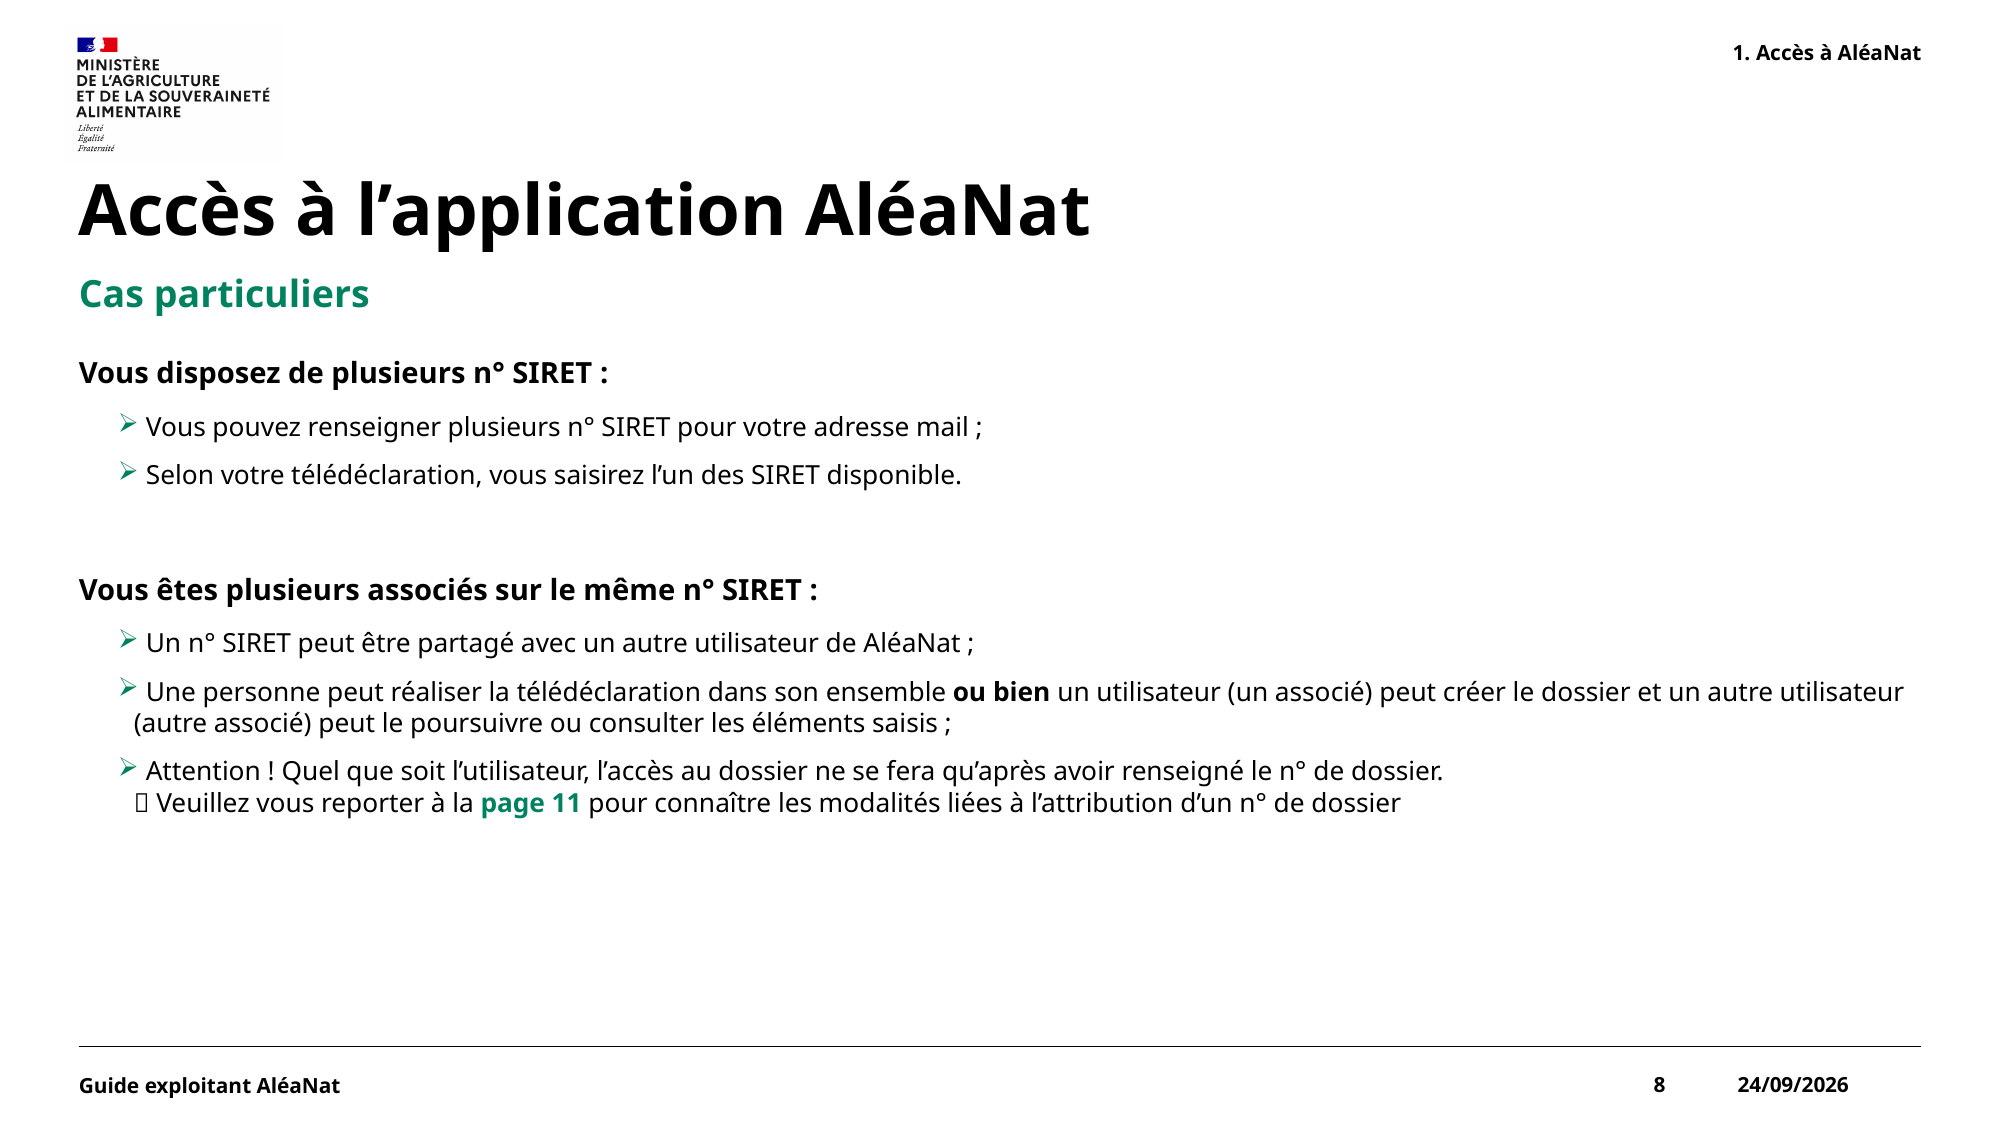

Accès à AléaNat
# Accès à l’application AléaNat
Cas particuliers
Vous disposez de plusieurs n° SIRET :
 Vous pouvez renseigner plusieurs n° SIRET pour votre adresse mail ;
 Selon votre télédéclaration, vous saisirez l’un des SIRET disponible.
Vous êtes plusieurs associés sur le même n° SIRET :
 Un n° SIRET peut être partagé avec un autre utilisateur de AléaNat ;
 Une personne peut réaliser la télédéclaration dans son ensemble ou bien un utilisateur (un associé) peut créer le dossier et un autre utilisateur (autre associé) peut le poursuivre ou consulter les éléments saisis ;
 Attention ! Quel que soit l’utilisateur, l’accès au dossier ne se fera qu’après avoir renseigné le n° de dossier.
 Veuillez vous reporter à la page 11 pour connaître les modalités liées à l’attribution d’un n° de dossier
Guide exploitant AléaNat
8